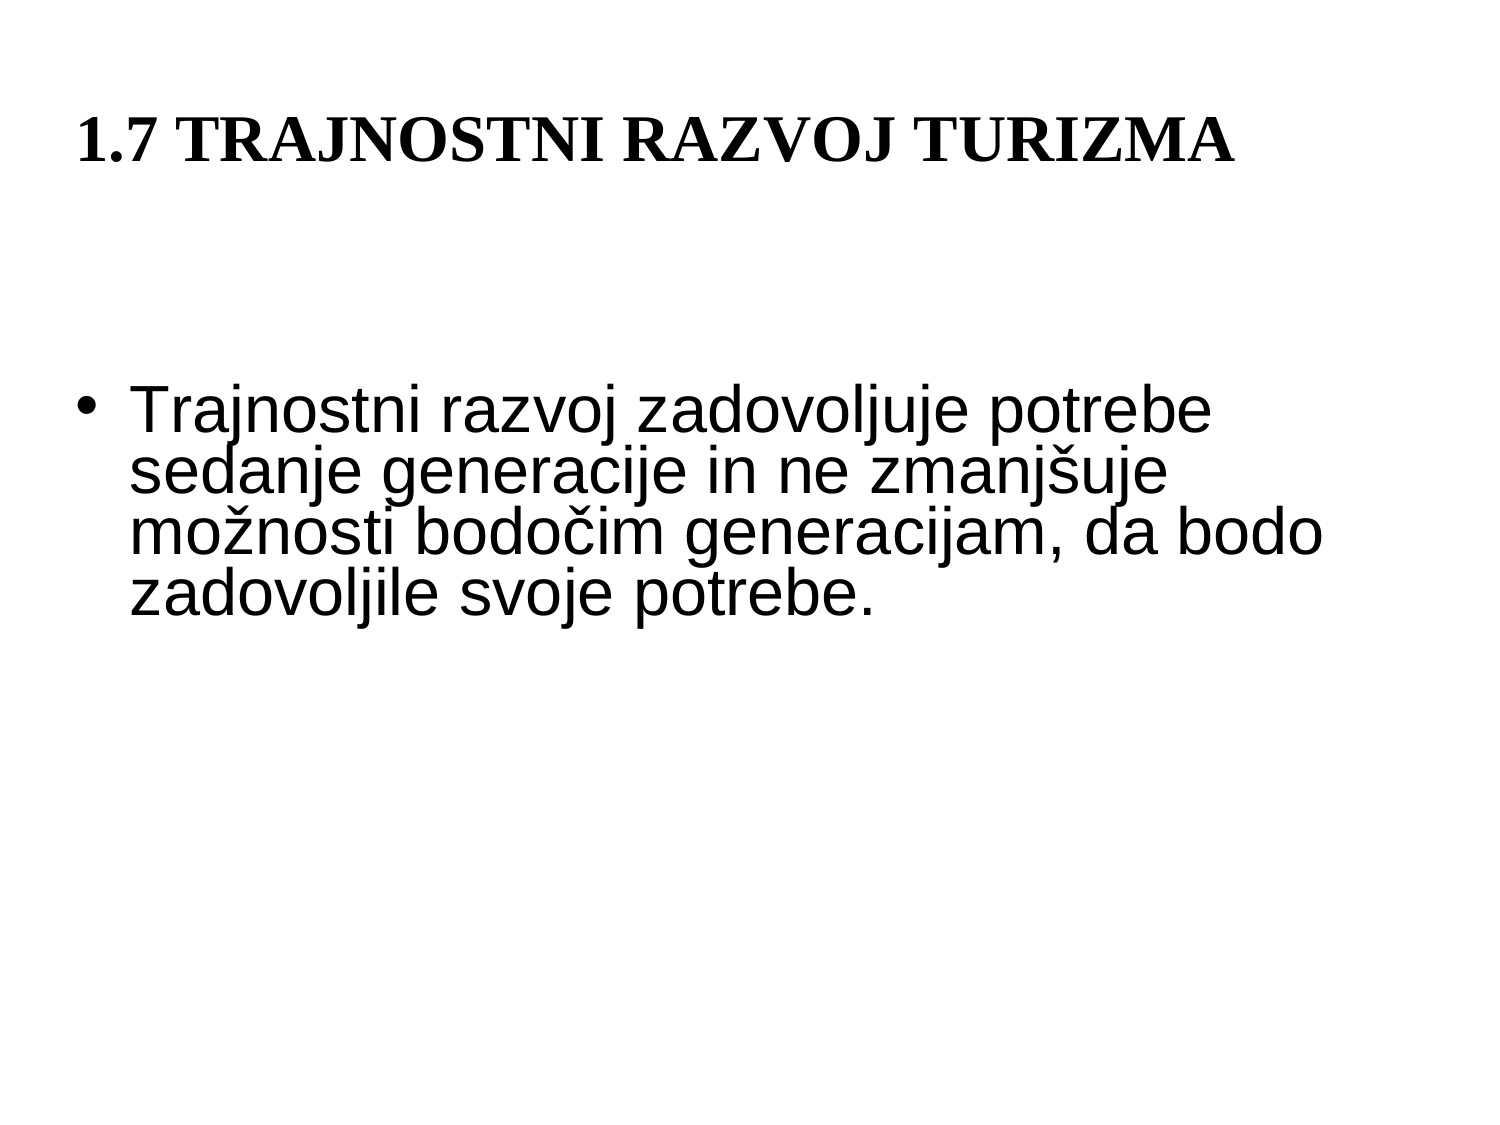

# 1.7 TRAJNOSTNI RAZVOJ TURIZMA
Trajnostni razvoj zadovoljuje potrebe sedanje generacije in ne zmanjšuje možnosti bodočim generacijam, da bodo zadovoljile svoje potrebe.